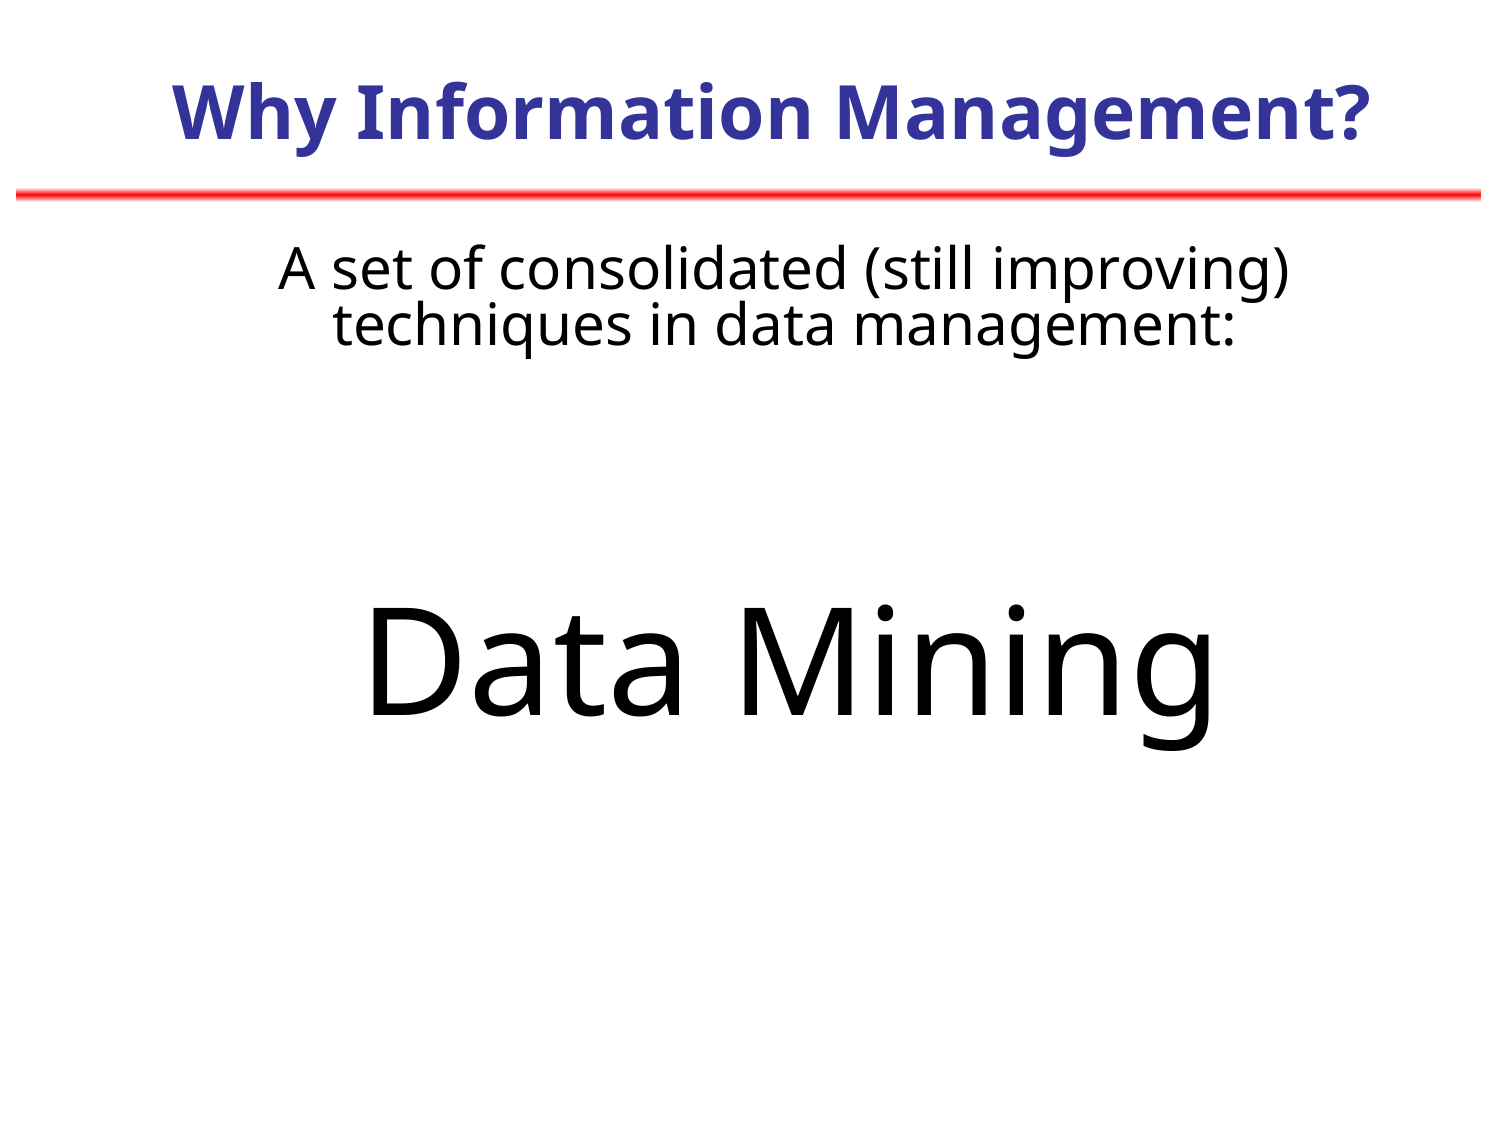

# Why Information Management?
A set of consolidated (still improving) techniques in data management:
Data Mining